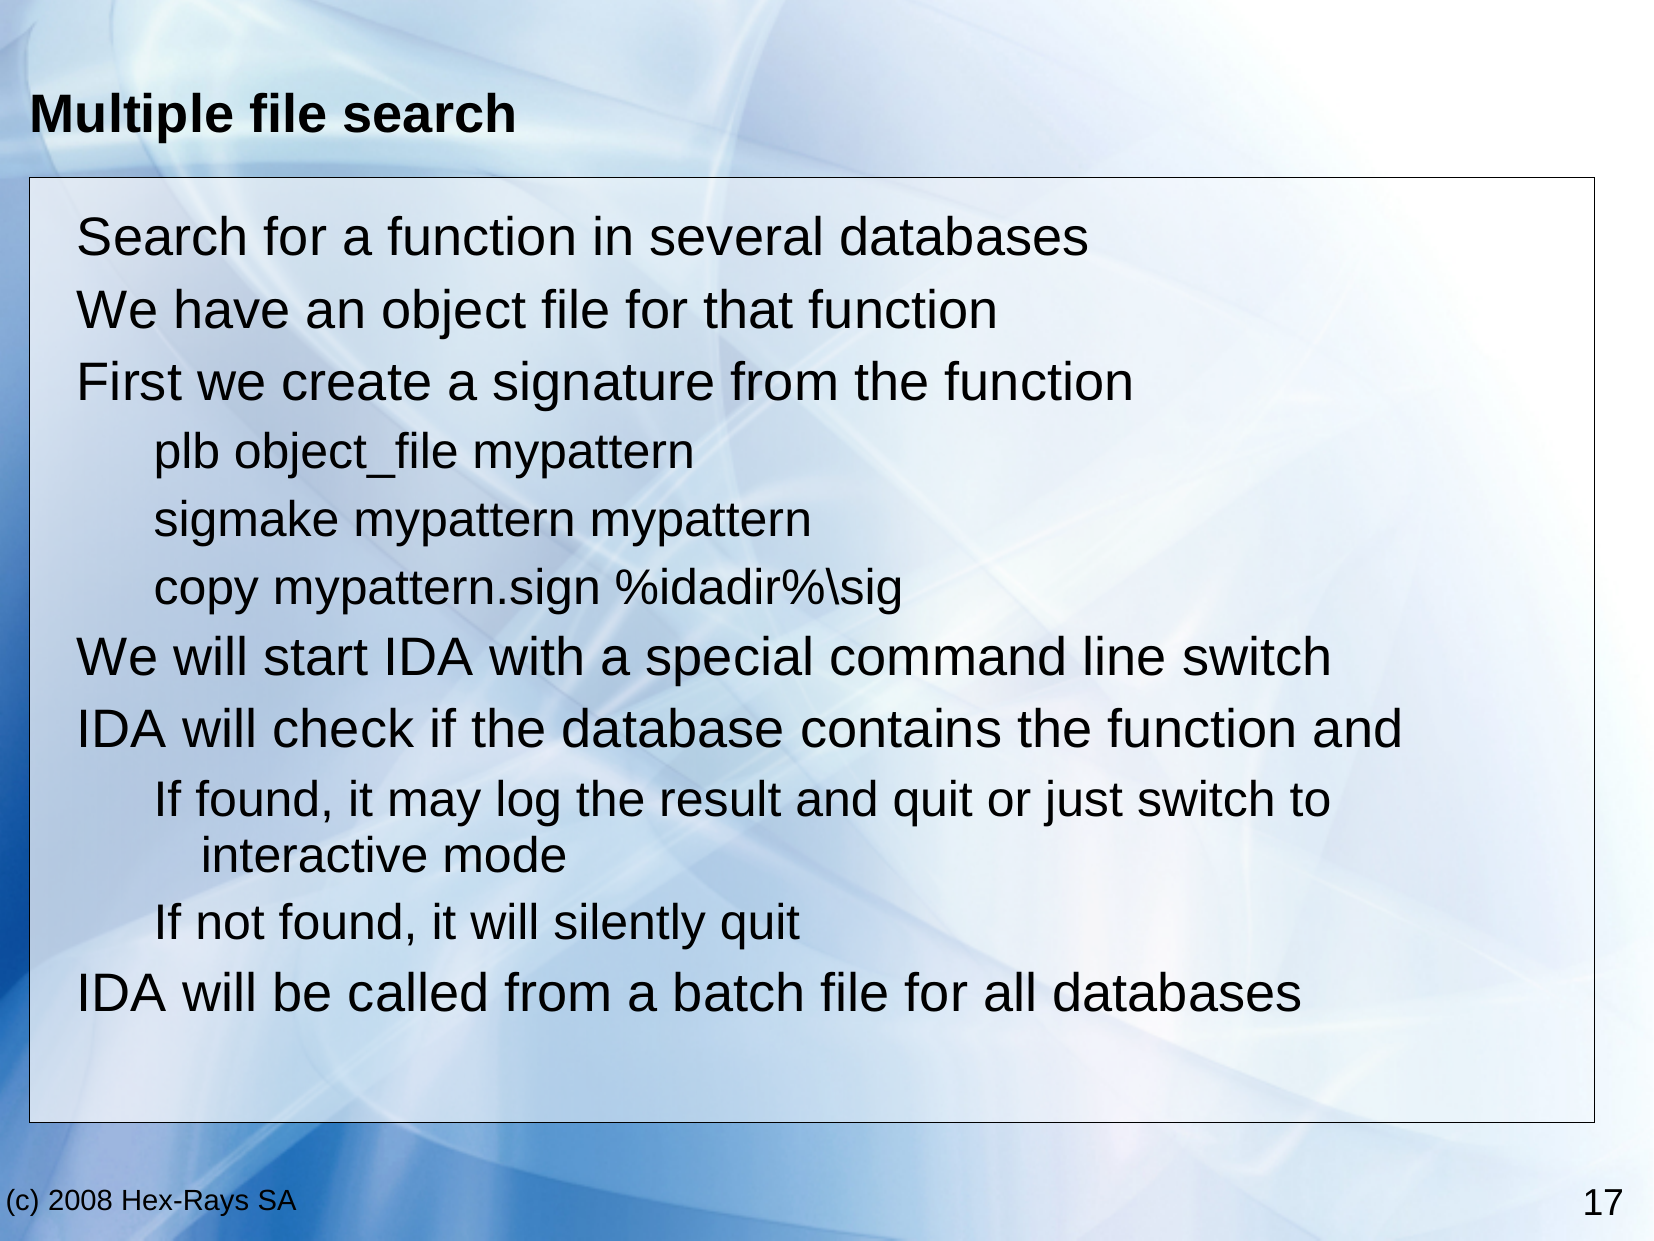

# Multiple file search
Search for a function in several databases
We have an object file for that function
First we create a signature from the function
plb object_file mypattern
sigmake mypattern mypattern
copy mypattern.sign %idadir%\sig
We will start IDA with a special command line switch
IDA will check if the database contains the function and
If found, it may log the result and quit or just switch to interactive mode
If not found, it will silently quit
IDA will be called from a batch file for all databases
17
(c) 2008 Hex-Rays SA